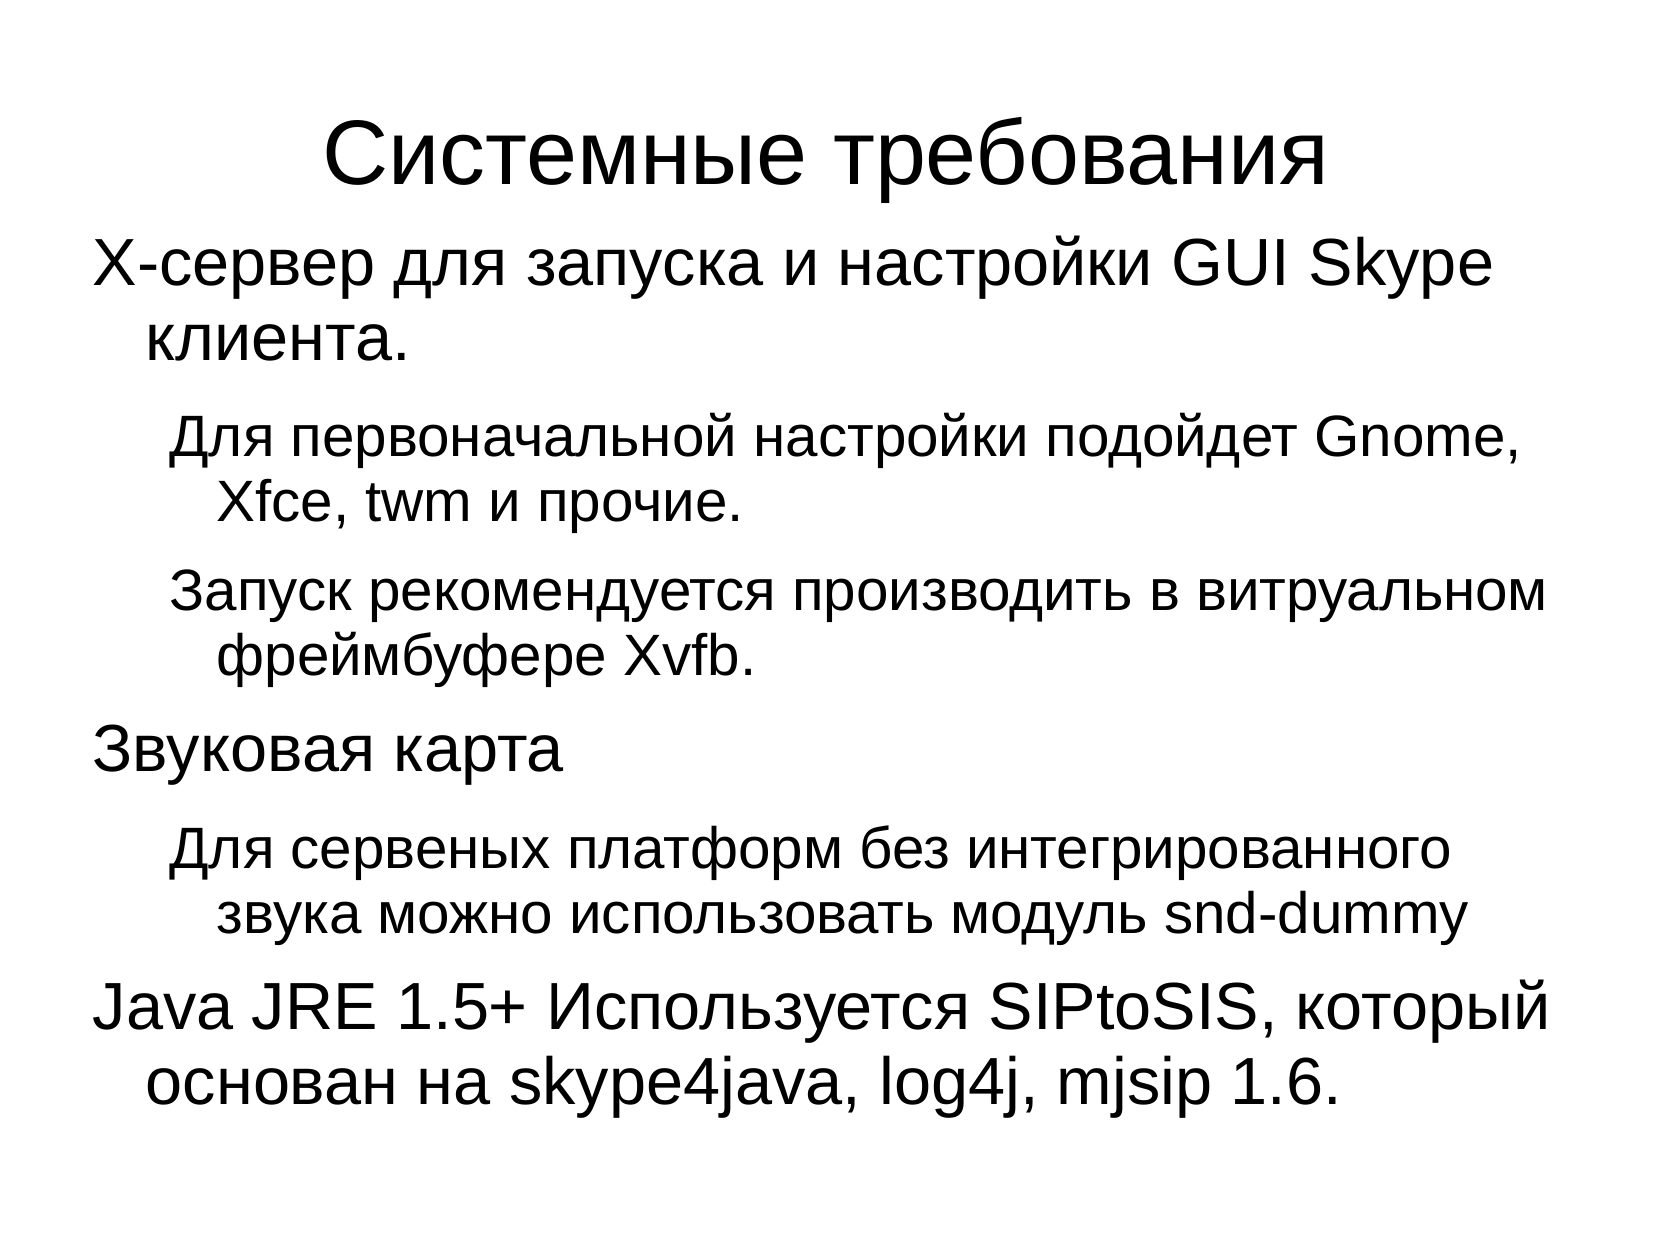

Системные требования
# X-сервер для запуска и настройки GUI Skype клиента.
Для первоначальной настройки подойдет Gnome, Xfce, twm и прочие.
Запуск рекомендуется производить в витруальном фреймбуфере Xvfb.
Звуковая карта
Для сервеных платформ без интегрированного звука можно использовать модуль snd-dummy
Java JRE 1.5+ Используется SIPtoSIS, который основан на skype4java, log4j, mjsip 1.6.